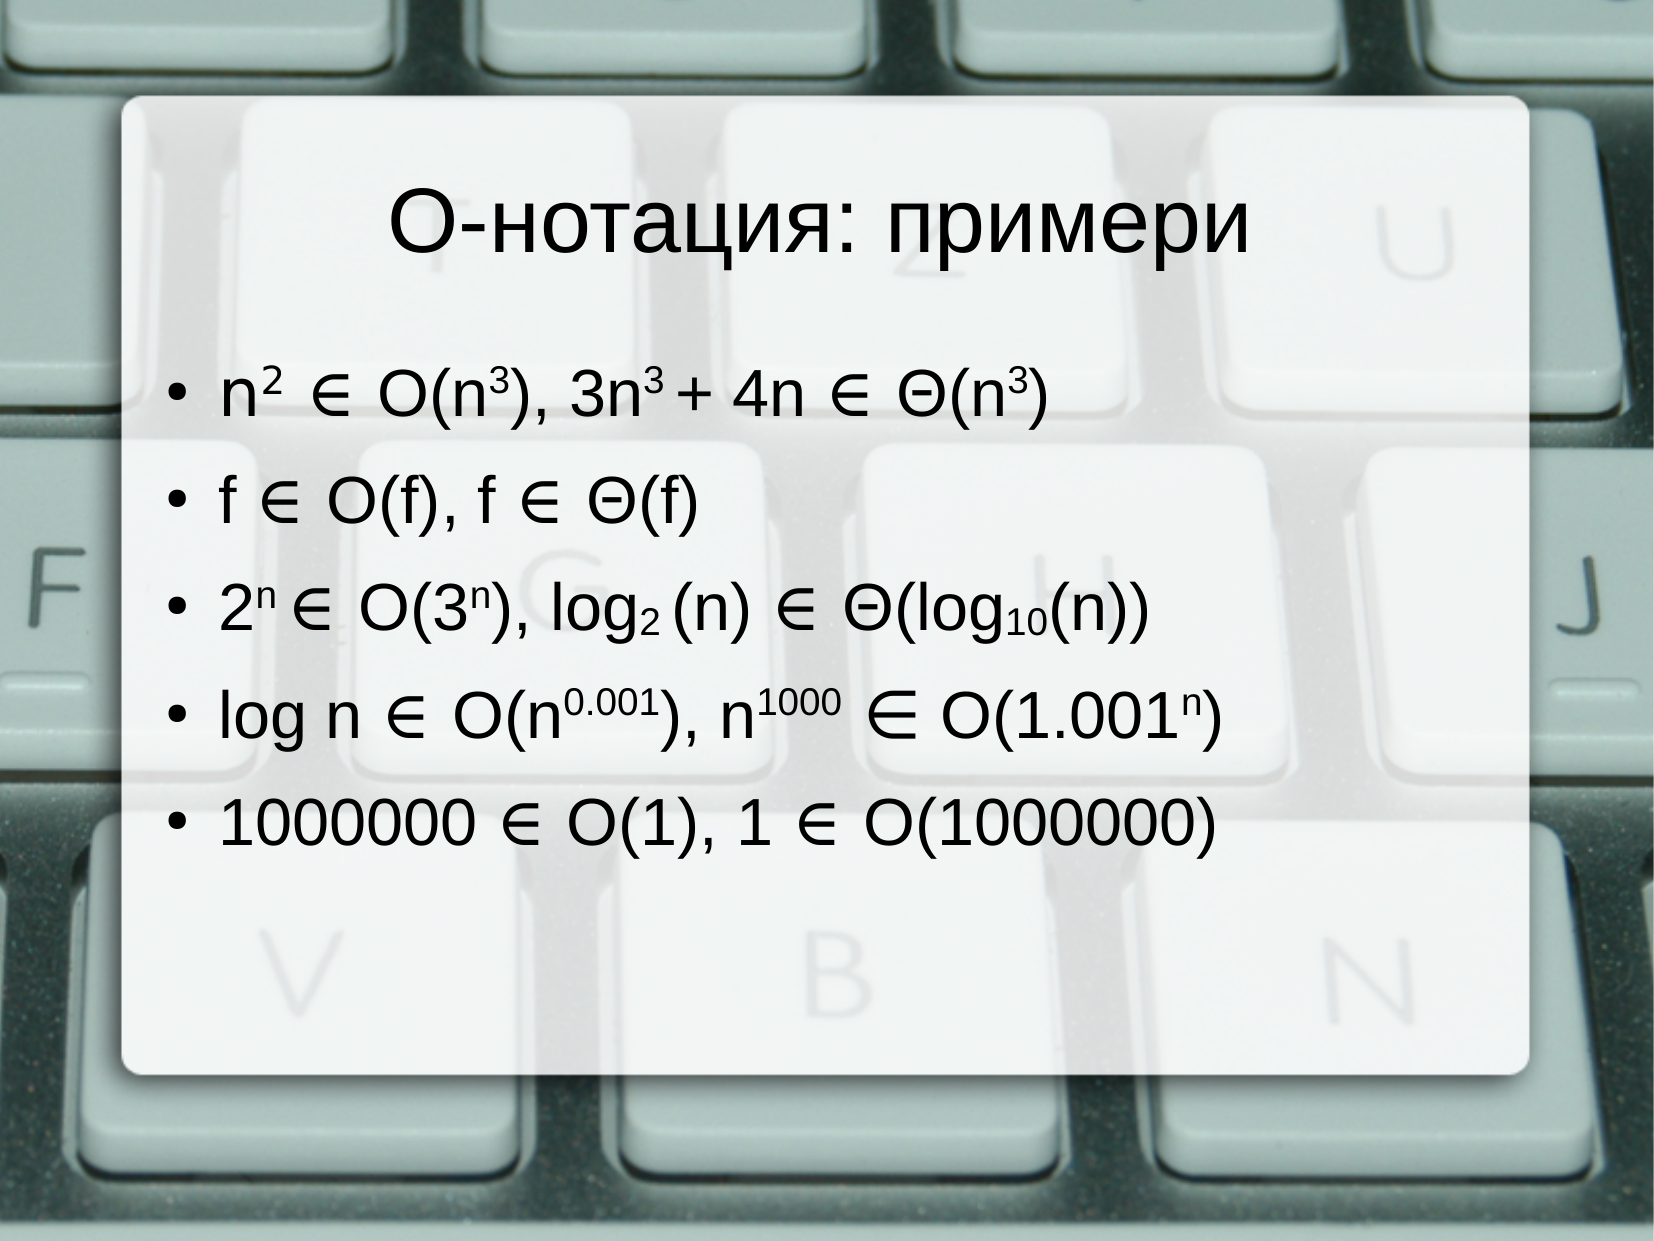

# О-нотация: примери
n2 ∈ O(n3), 3n3 + 4n ∈ Θ(n3)
f ∈ O(f), f ∈ Θ(f)
2n ∈ O(3n), log2 (n) ∈ Θ(log10(n))
log n ∈ O(n0.001), n1000 ∈ O(1.001n)
1000000 ∈ O(1), 1 ∈ O(1000000)